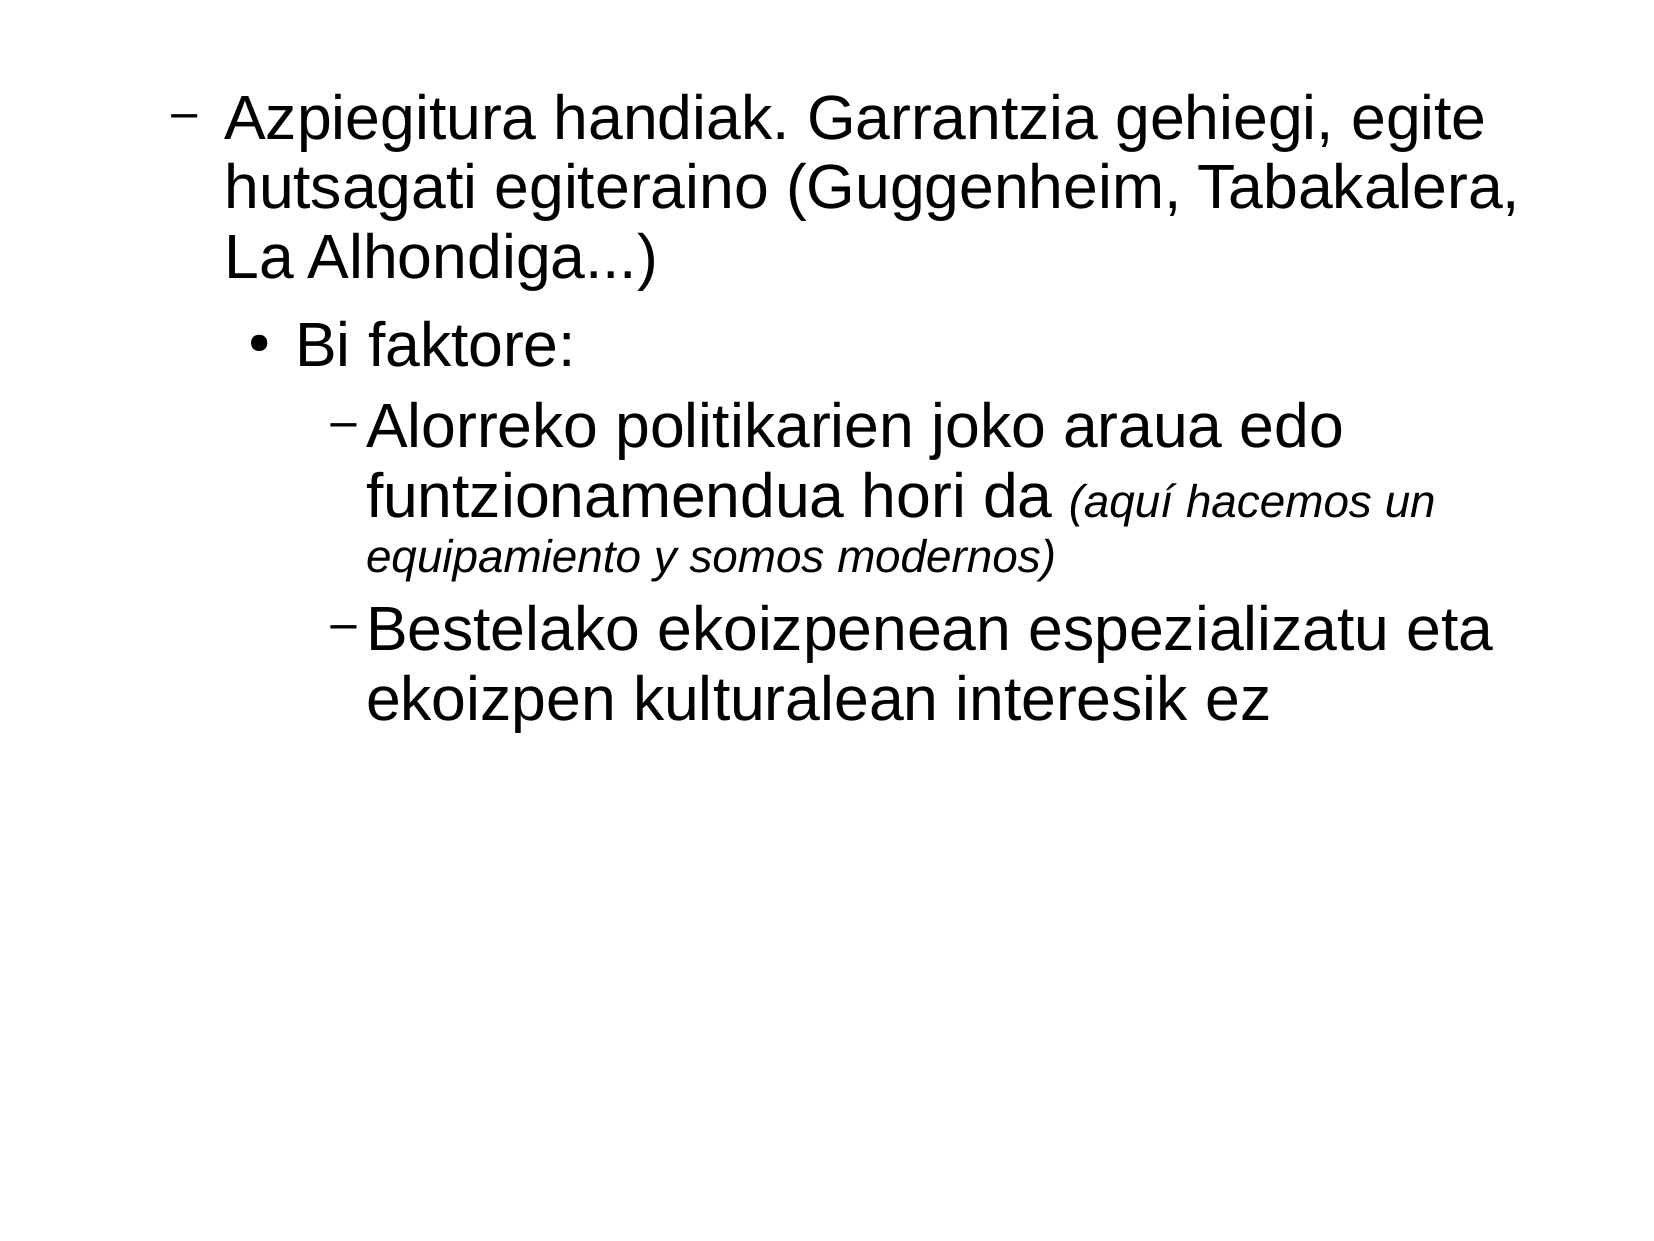

# Azpiegitura handiak. Garrantzia gehiegi, egite hutsagati egiteraino (Guggenheim, Tabakalera, La Alhondiga...)
Bi faktore:
Alorreko politikarien joko araua edo funtzionamendua hori da (aquí hacemos un equipamiento y somos modernos)
Bestelako ekoizpenean espezializatu eta ekoizpen kulturalean interesik ez